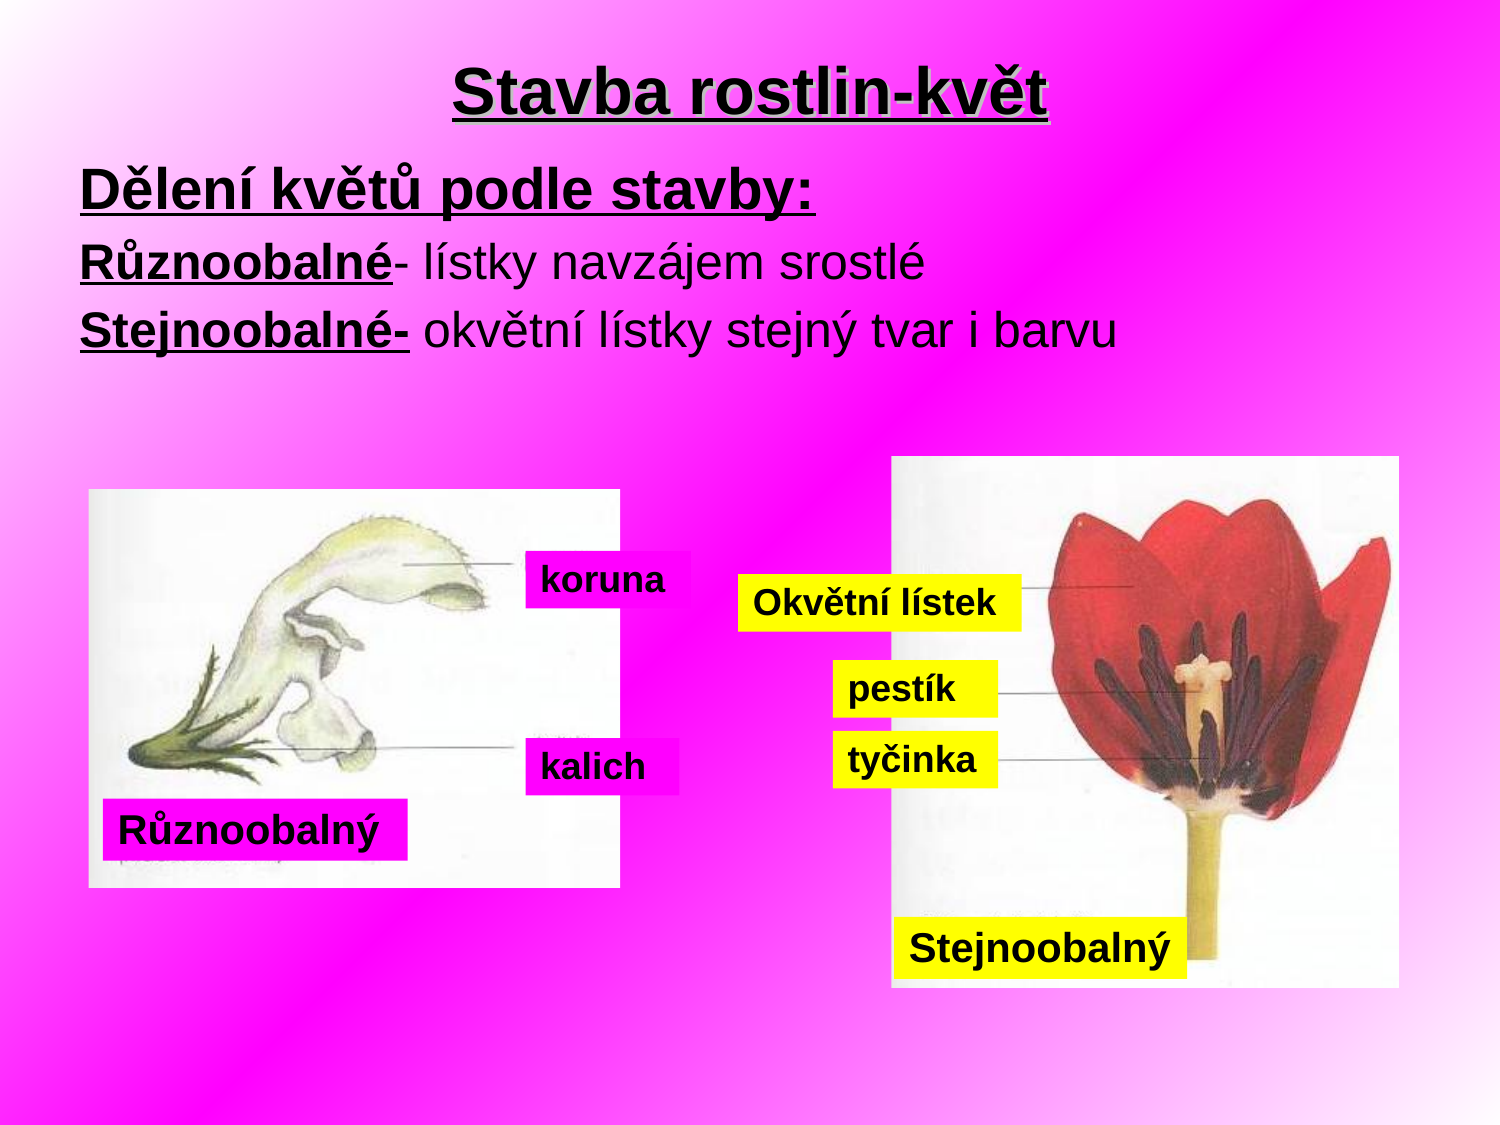

# Stavba rostlin-květ
Dělení květů podle stavby:
Různoobalné- lístky navzájem srostlé
Stejnoobalné- okvětní lístky stejný tvar i barvu
koruna
Okvětní lístek
pestík
tyčinka
kalich
Různoobalný
Stejnoobalný